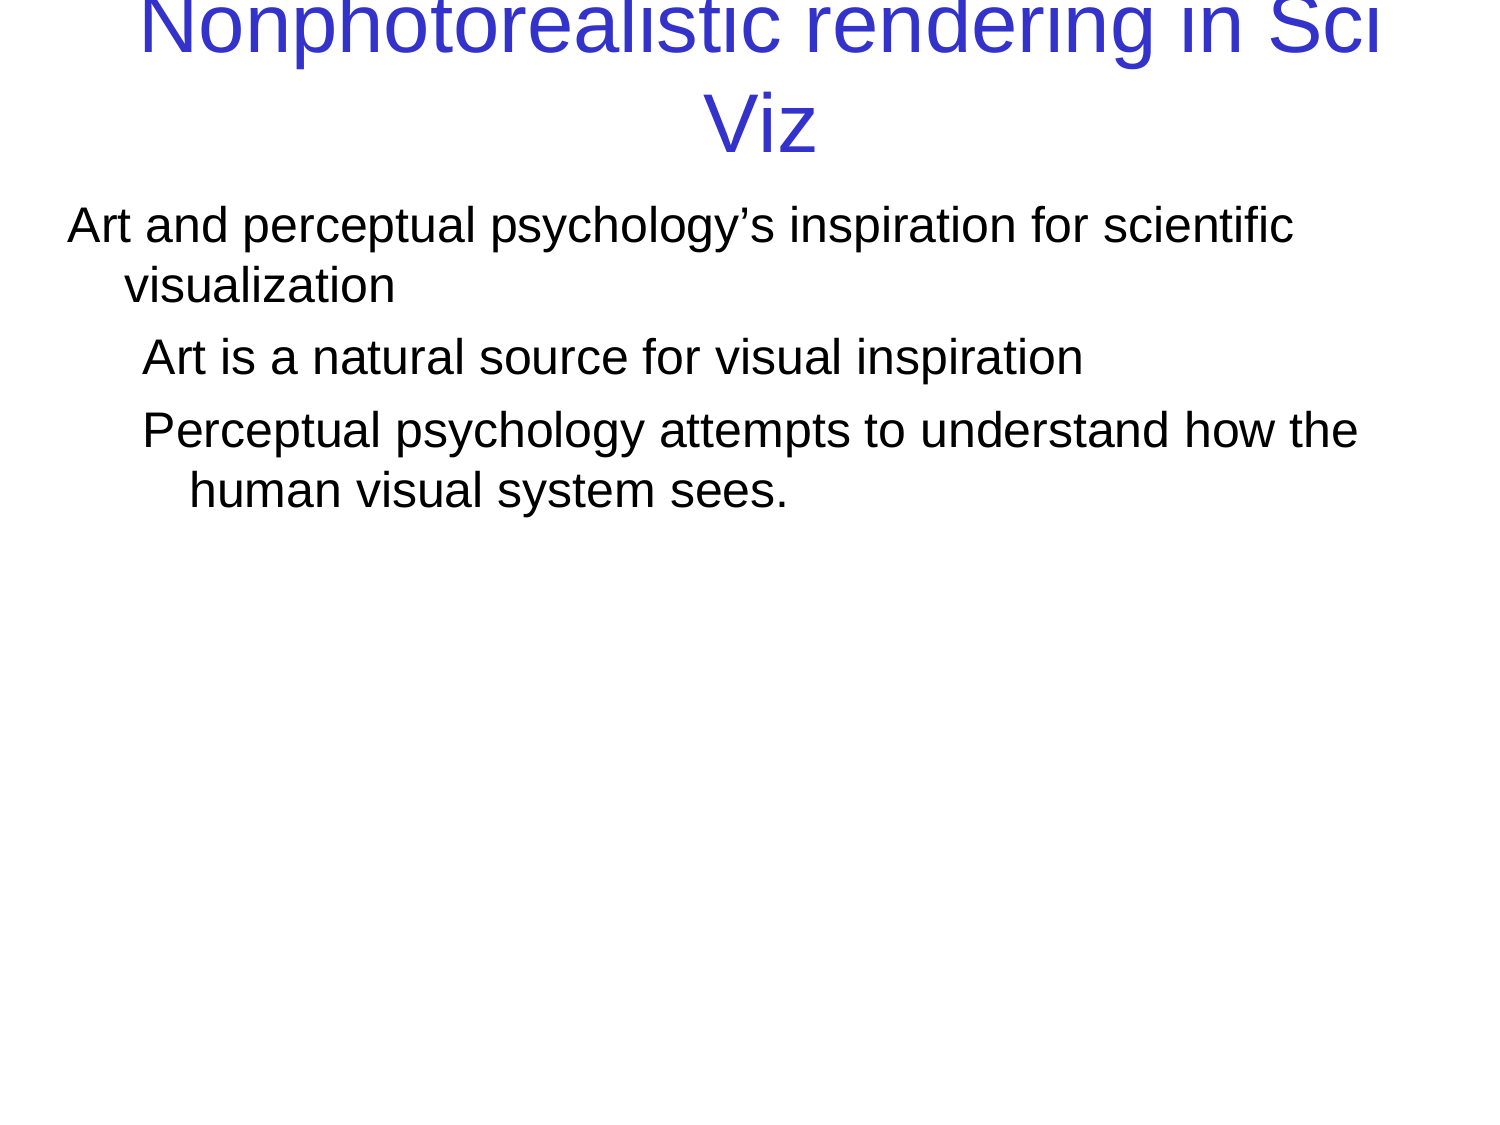

# Nonphotorealistic rendering in Sci Viz
Art and perceptual psychology’s inspiration for scientific visualization
Art is a natural source for visual inspiration
Perceptual psychology attempts to understand how the human visual system sees.